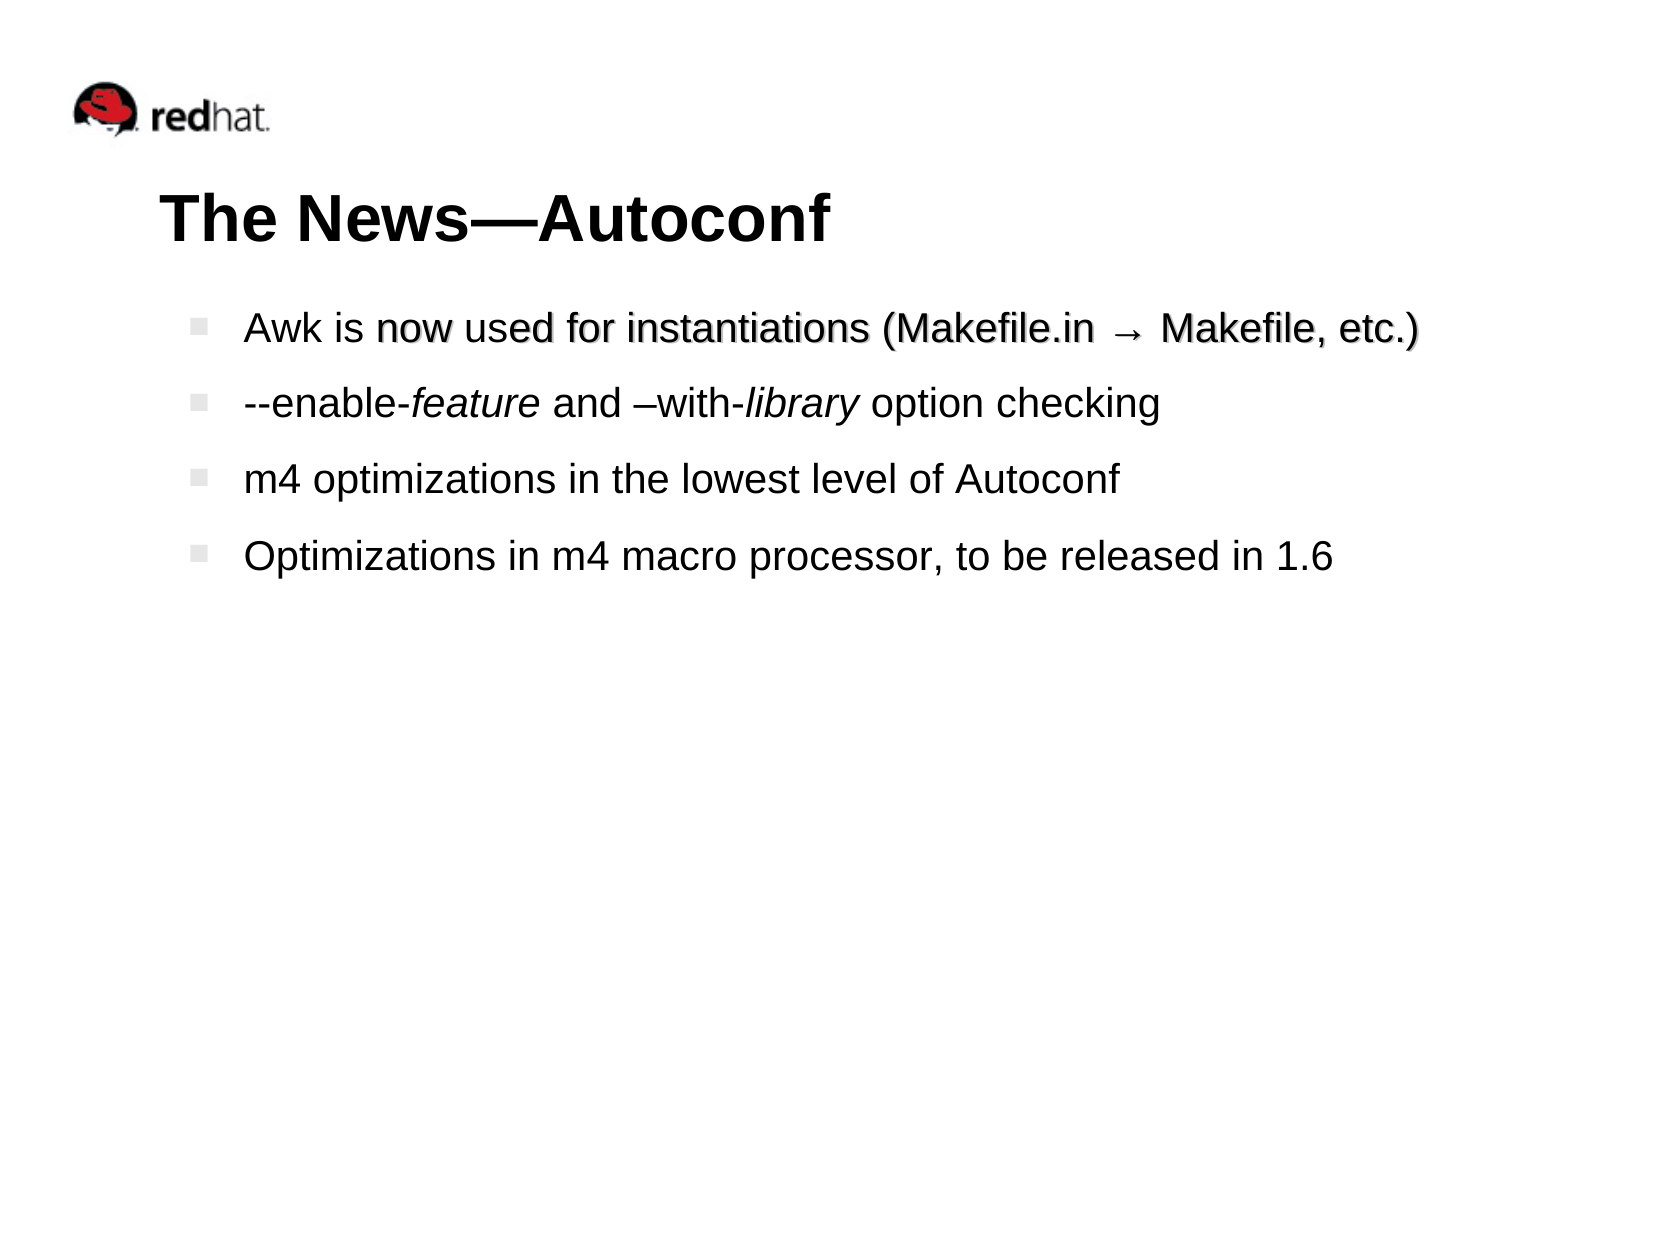

# The News—Autoconf
Awk is now used for instantiations (Makefile.in → Makefile, etc.)
--enable-feature and –with-library option checking
m4 optimizations in the lowest level of Autoconf
Optimizations in m4 macro processor, to be released in 1.6